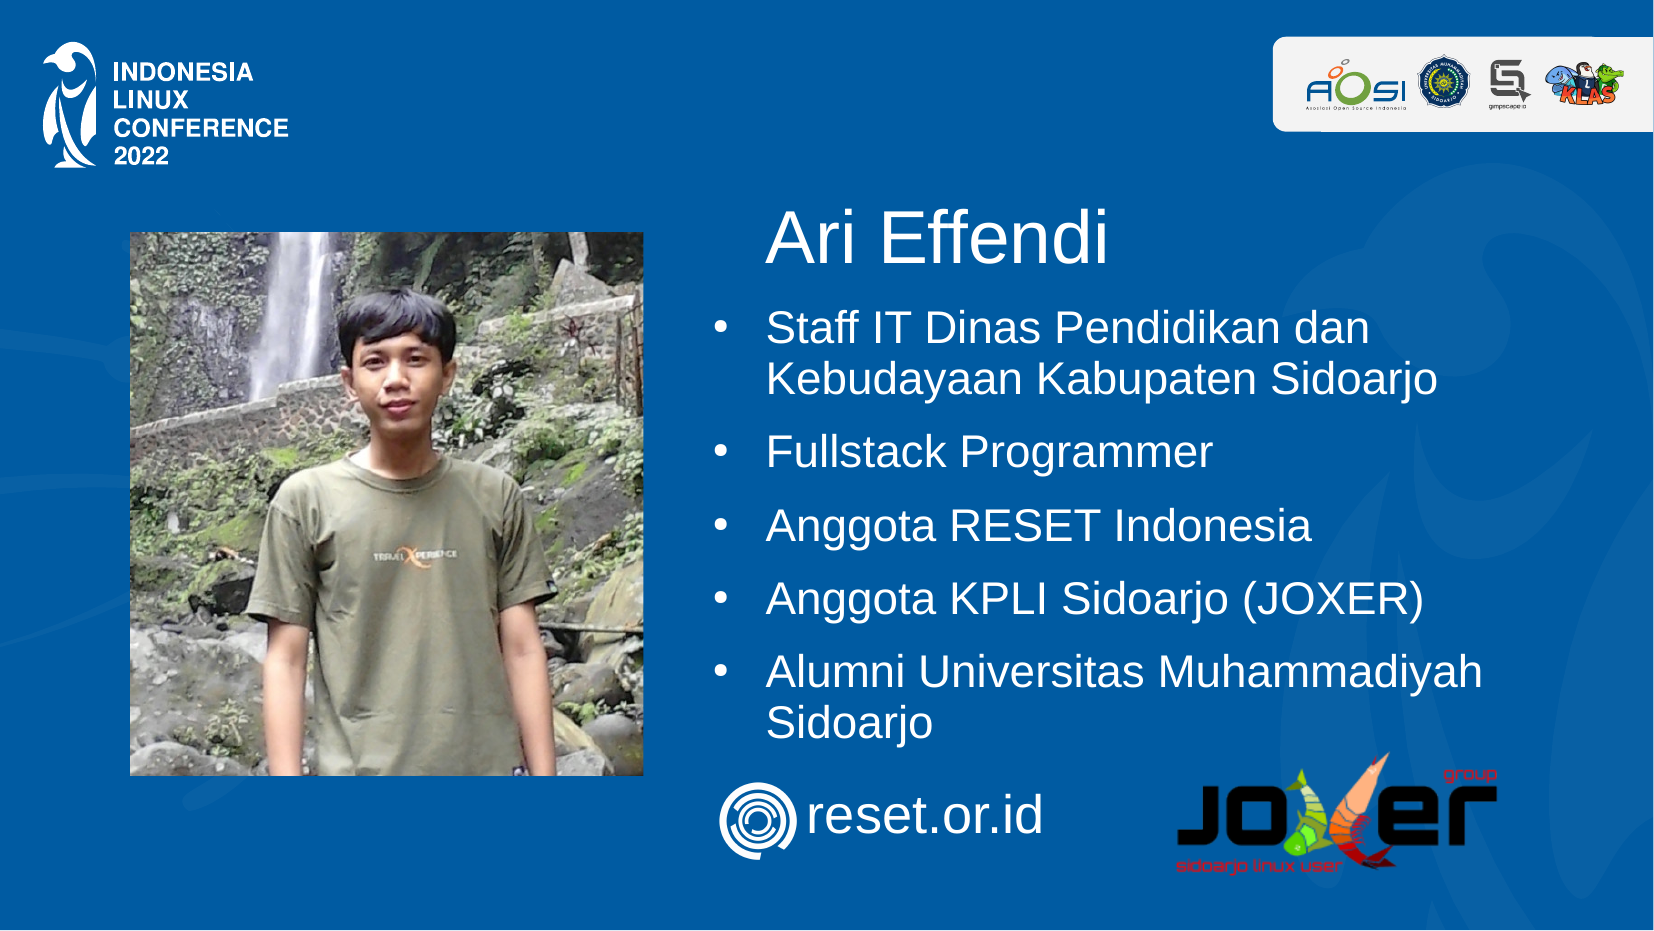

# Ari Effendi
Staff IT Dinas Pendidikan dan Kebudayaan Kabupaten Sidoarjo
Fullstack Programmer
Anggota RESET Indonesia
Anggota KPLI Sidoarjo (JOXER)
Alumni Universitas Muhammadiyah Sidoarjo
reset.or.id